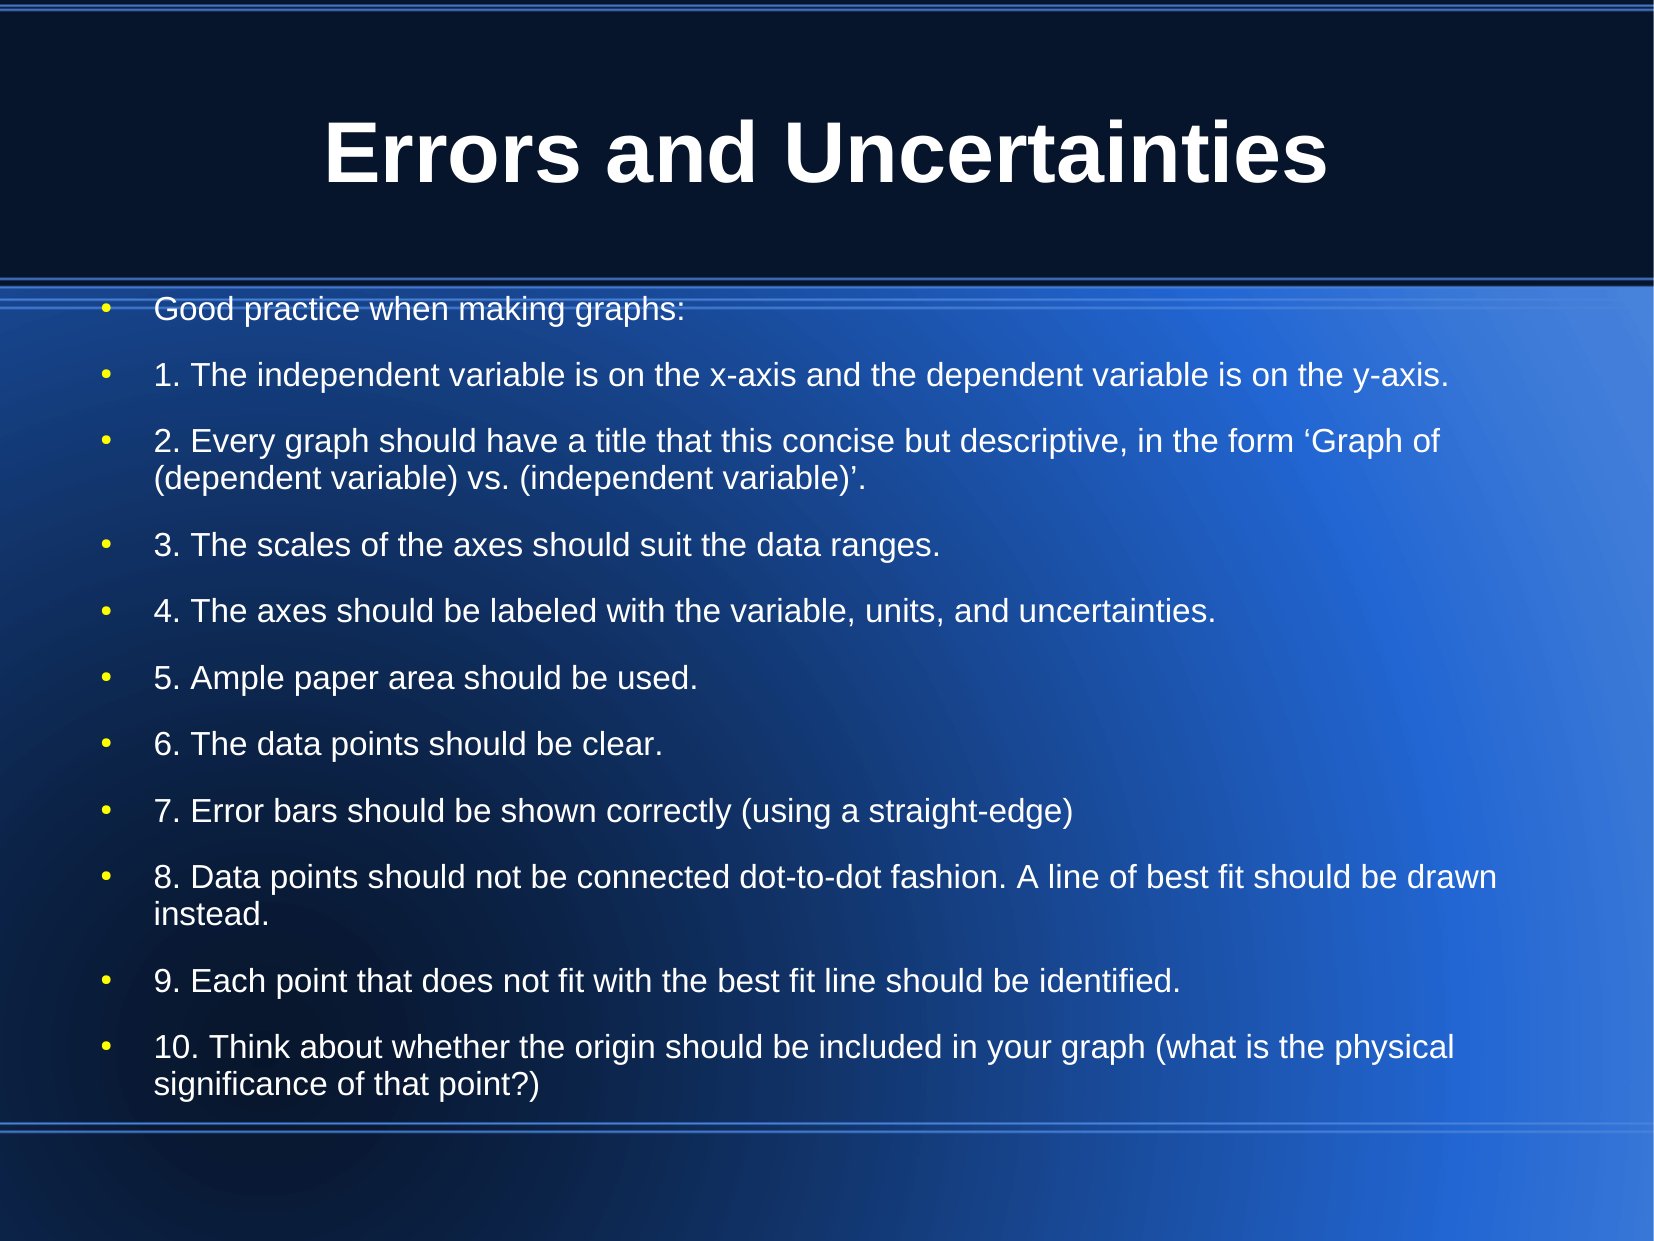

# Errors and Uncertainties
Good practice when making graphs:
1. The independent variable is on the x-axis and the dependent variable is on the y-axis.
2. Every graph should have a title that this concise but descriptive, in the form ‘Graph of (dependent variable) vs. (independent variable)’.
3. The scales of the axes should suit the data ranges.
4. The axes should be labeled with the variable, units, and uncertainties.
5. Ample paper area should be used.
6. The data points should be clear.
7. Error bars should be shown correctly (using a straight-edge)
8. Data points should not be connected dot-to-dot fashion. A line of best fit should be drawn instead.
9. Each point that does not fit with the best fit line should be identified.
10. Think about whether the origin should be included in your graph (what is the physical significance of that point?)